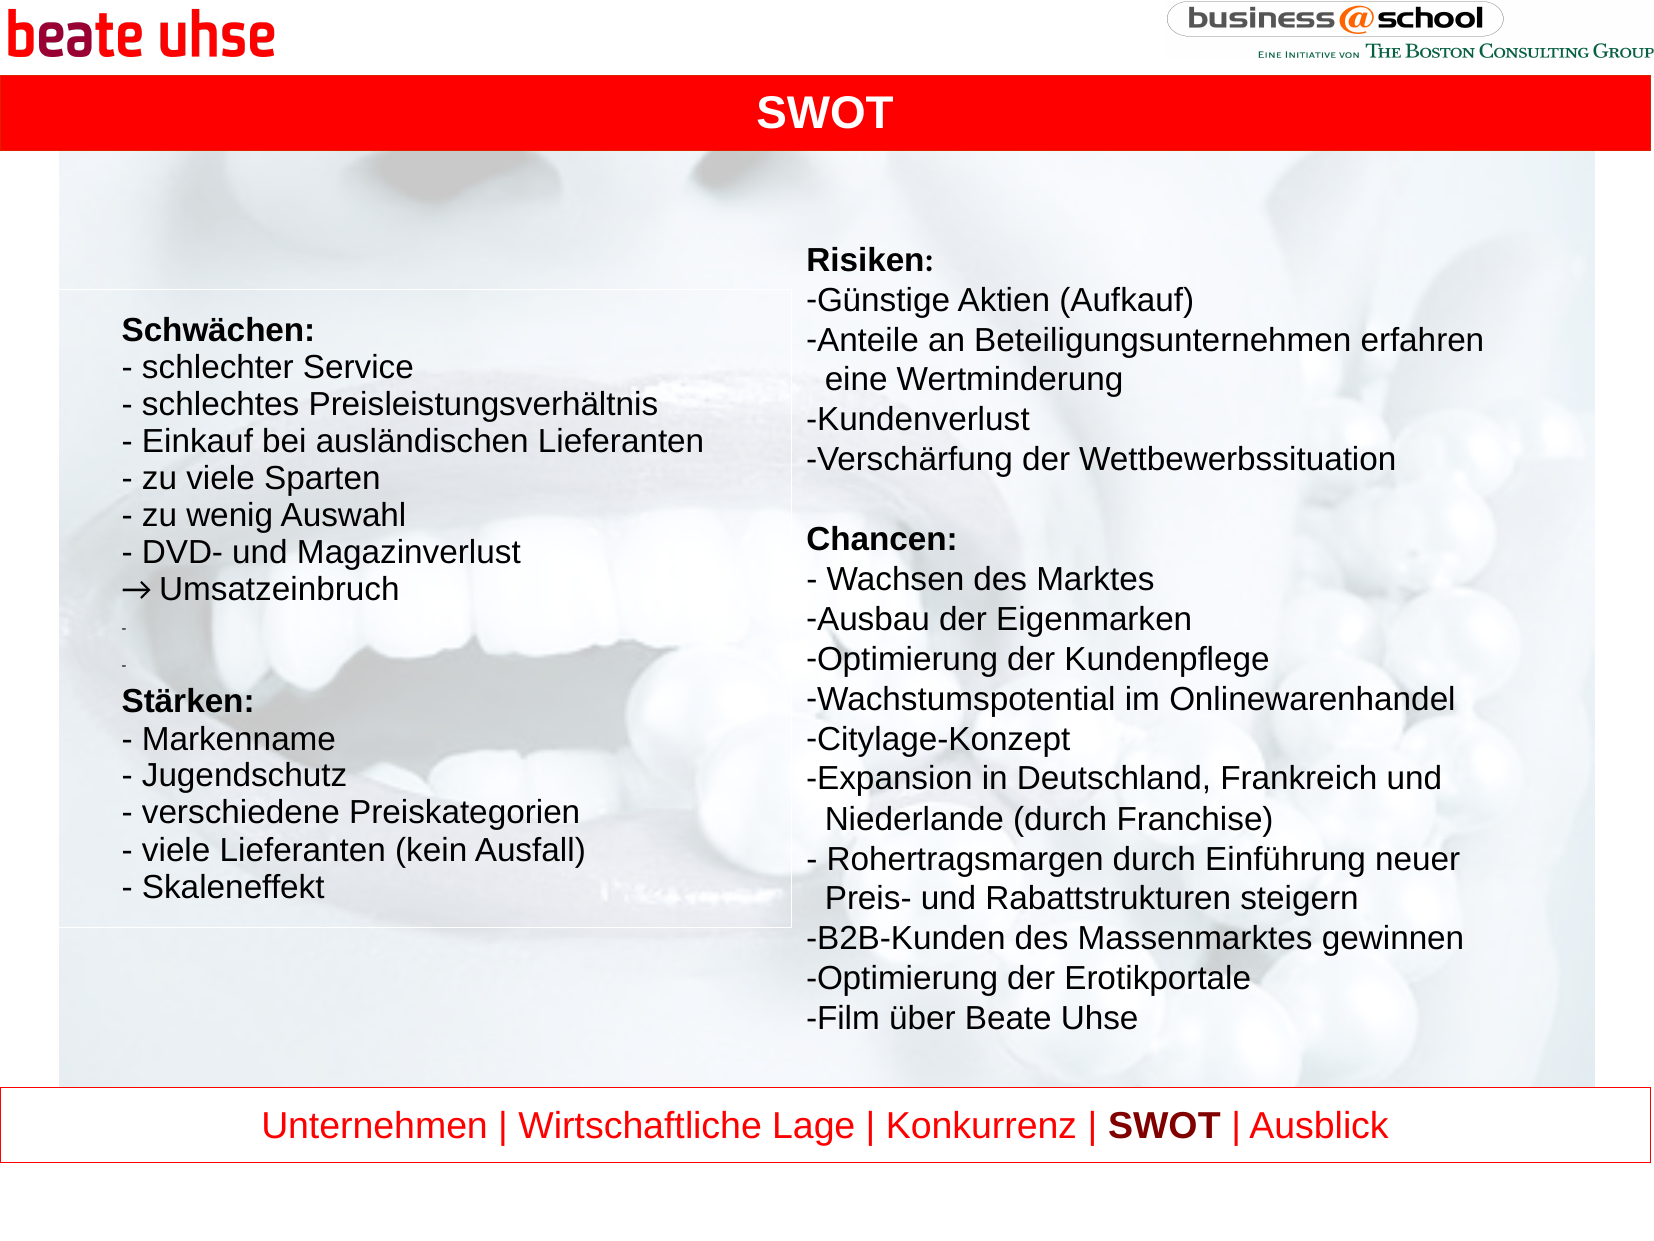

SWOT
Risiken:
Günstige Aktien (Aufkauf)
Anteile an Beteiligungsunternehmen erfahren
 eine Wertminderung
Kundenverlust
Verschärfung der Wettbewerbssituation
Chancen:
- Wachsen des Marktes
Ausbau der Eigenmarken
Optimierung der Kundenpflege
Wachstumspotential im Onlinewarenhandel
Citylage-Konzept
Expansion in Deutschland, Frankreich und
 Niederlande (durch Franchise)
- Rohertragsmargen durch Einführung neuer
 Preis- und Rabattstrukturen steigern
B2B-Kunden des Massenmarktes gewinnen
Optimierung der Erotikportale
Film über Beate Uhse
Schwächen:
- schlechter Service
- schlechtes Preisleistungsverhältnis
- Einkauf bei ausländischen Lieferanten
- zu viele Sparten
- zu wenig Auswahl
- DVD- und Magazinverlust
→ Umsatzeinbruch
Stärken:
- Markenname
- Jugendschutz
- verschiedene Preiskategorien
- viele Lieferanten (kein Ausfall)
- Skaleneffekt
Unternehmen | Wirtschaftliche Lage | Konkurrenz | SWOT | Ausblick
Unternehmen | Wirtschaftliche Lage | Konkurrenz | SWOT | Ausblick
Unternehmen | Wirtschaftliche Lage | Konkurrenz | SWOT | Ausblick
13